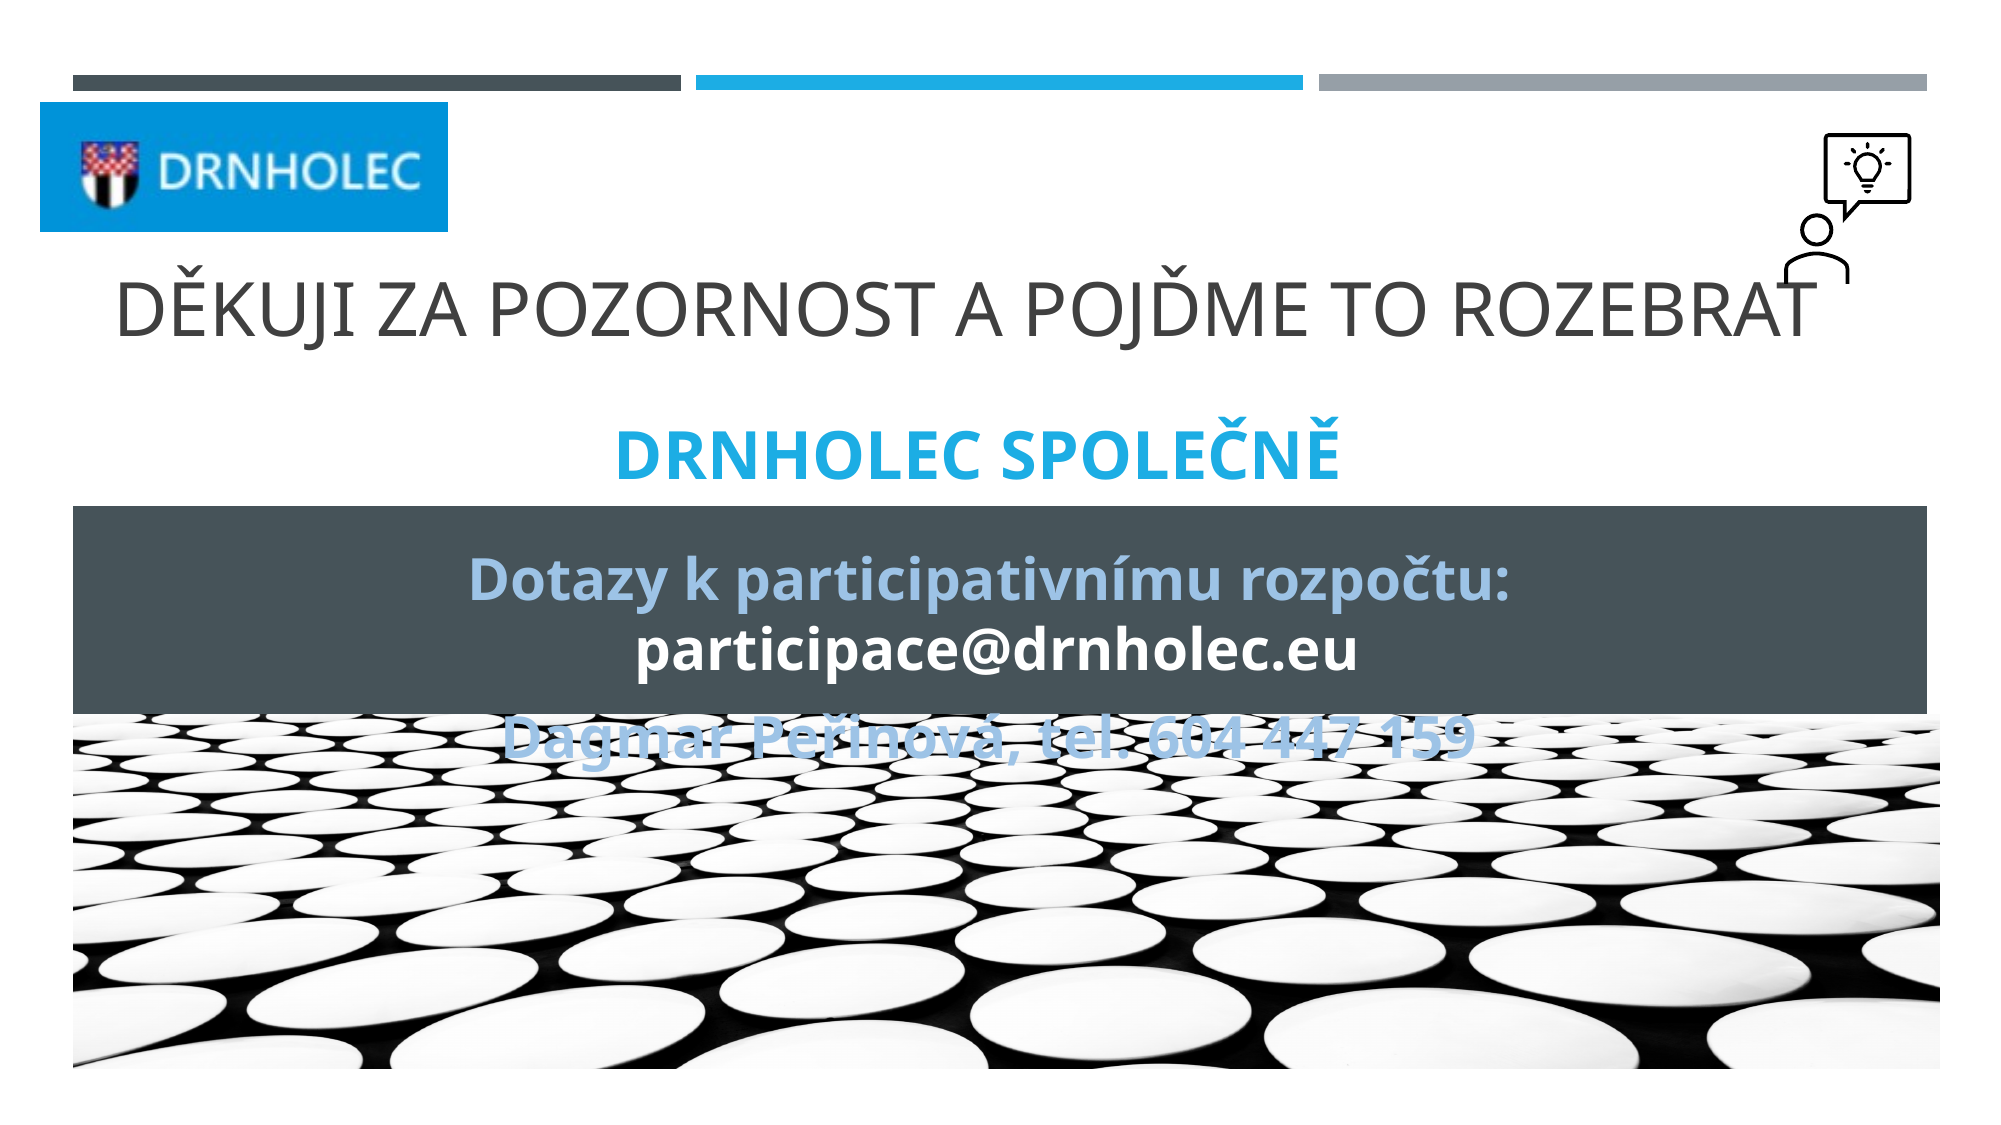

# Děkuji za pozornost a pojďme to rozebrat
Drnholec společně
Dotazy k participativnímu rozpočtu: participace@drnholec.eu
Dagmar Peřinová, tel. 604 447 159